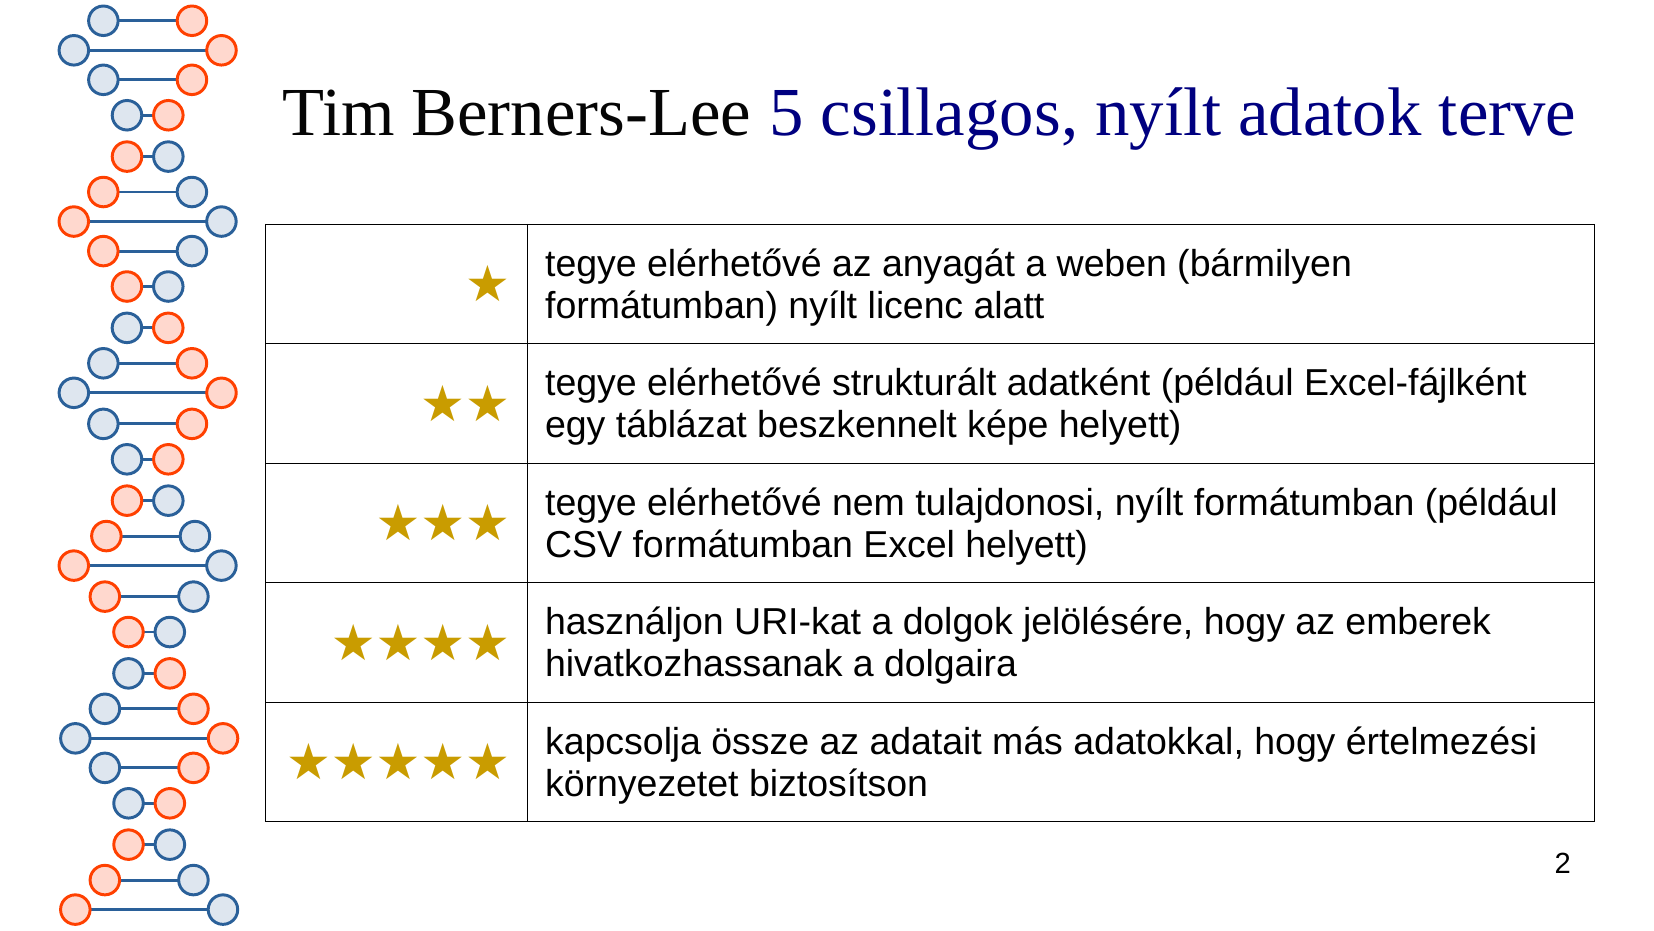

# Tim Berners-Lee 5 csillagos, nyílt adatok terve
| ★ | tegye elérhetővé az anyagát a weben (bármilyen formátumban) nyílt licenc alatt |
| --- | --- |
| ★★ | tegye elérhetővé strukturált adatként (például Excel-fájlként egy táblázat beszkennelt képe helyett) |
| ★★★ | tegye elérhetővé nem tulajdonosi, nyílt formátumban (például CSV formátumban Excel helyett) |
| ★★★★ | használjon URI-kat a dolgok jelölésére, hogy az emberek hivatkozhassanak a dolgaira |
| ★★★★★ | kapcsolja össze az adatait más adatokkal, hogy értelmezési környezetet biztosítson |
2